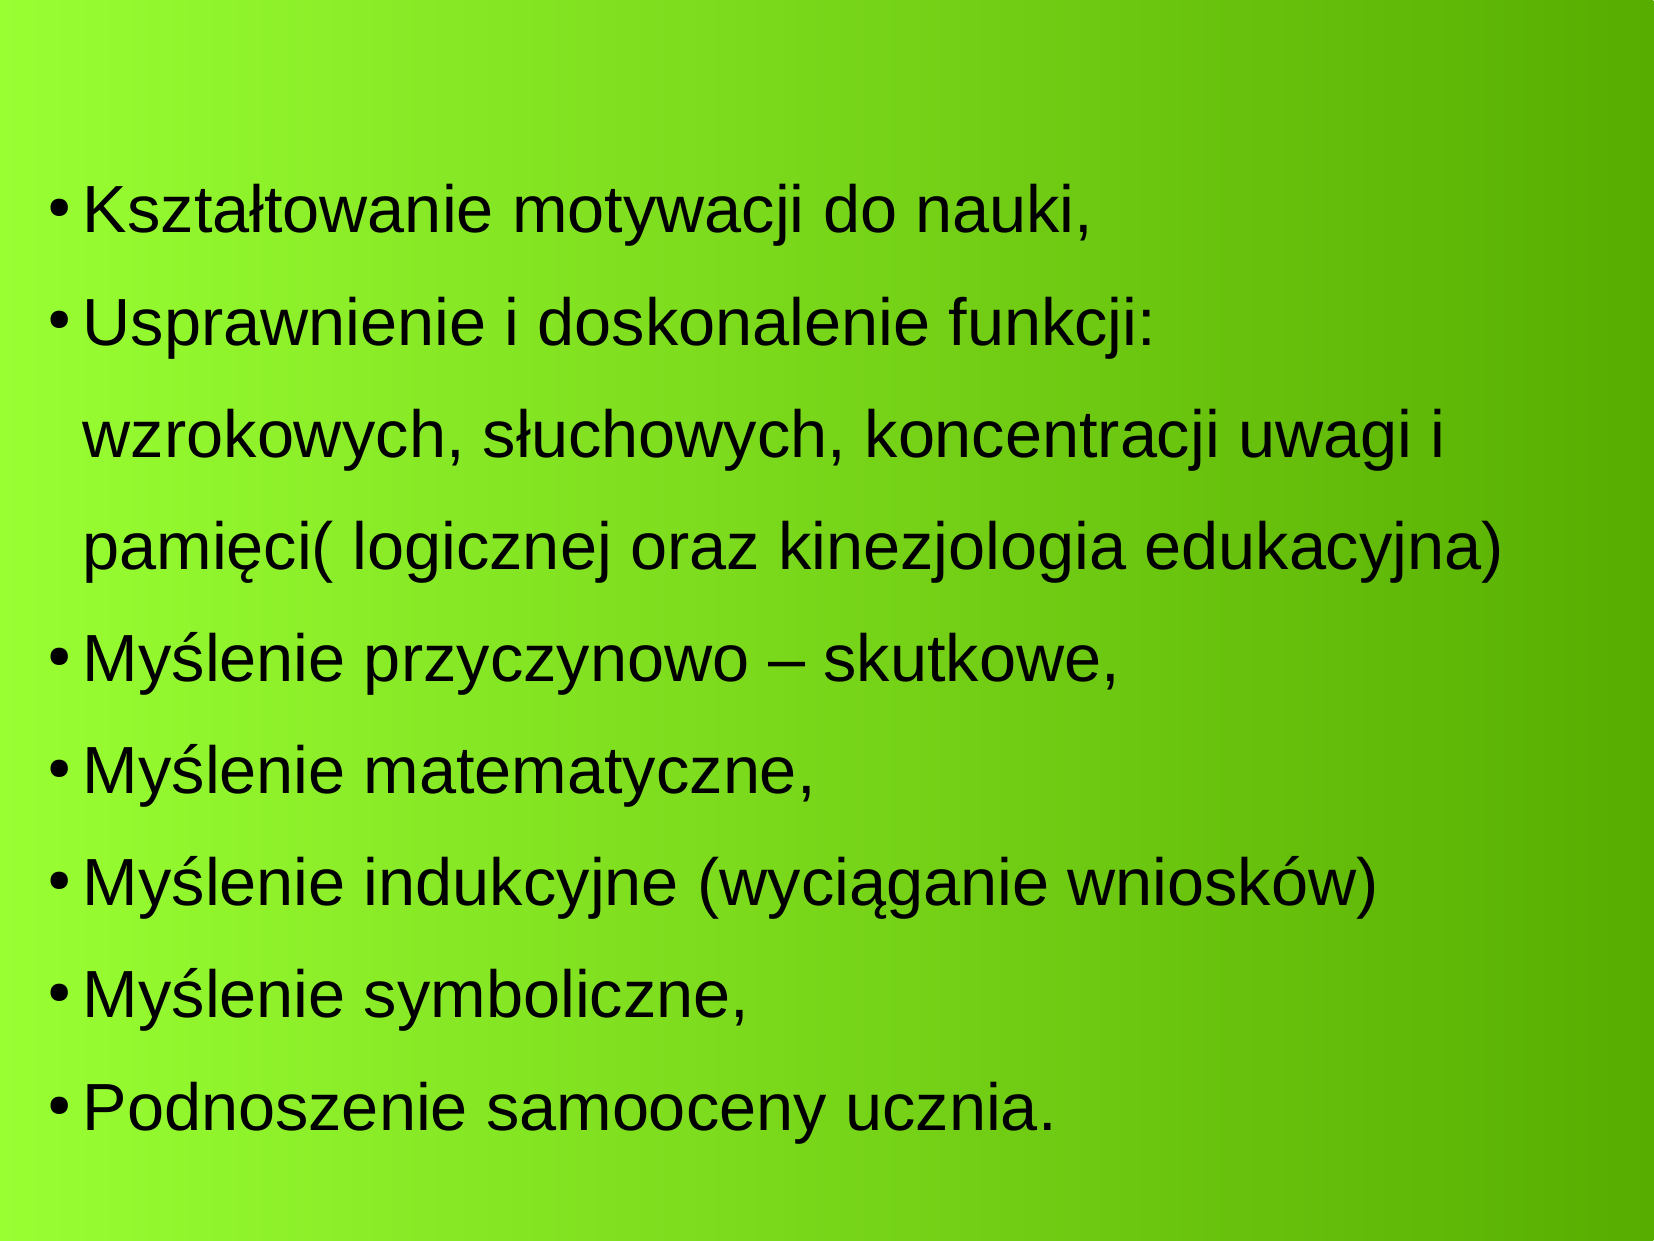

# Kształtowanie motywacji do nauki,
Usprawnienie i doskonalenie funkcji: wzrokowych, słuchowych, koncentracji uwagi i pamięci( logicznej oraz kinezjologia edukacyjna)
Myślenie przyczynowo – skutkowe,
Myślenie matematyczne,
Myślenie indukcyjne (wyciąganie wniosków)
Myślenie symboliczne,
Podnoszenie samooceny ucznia.